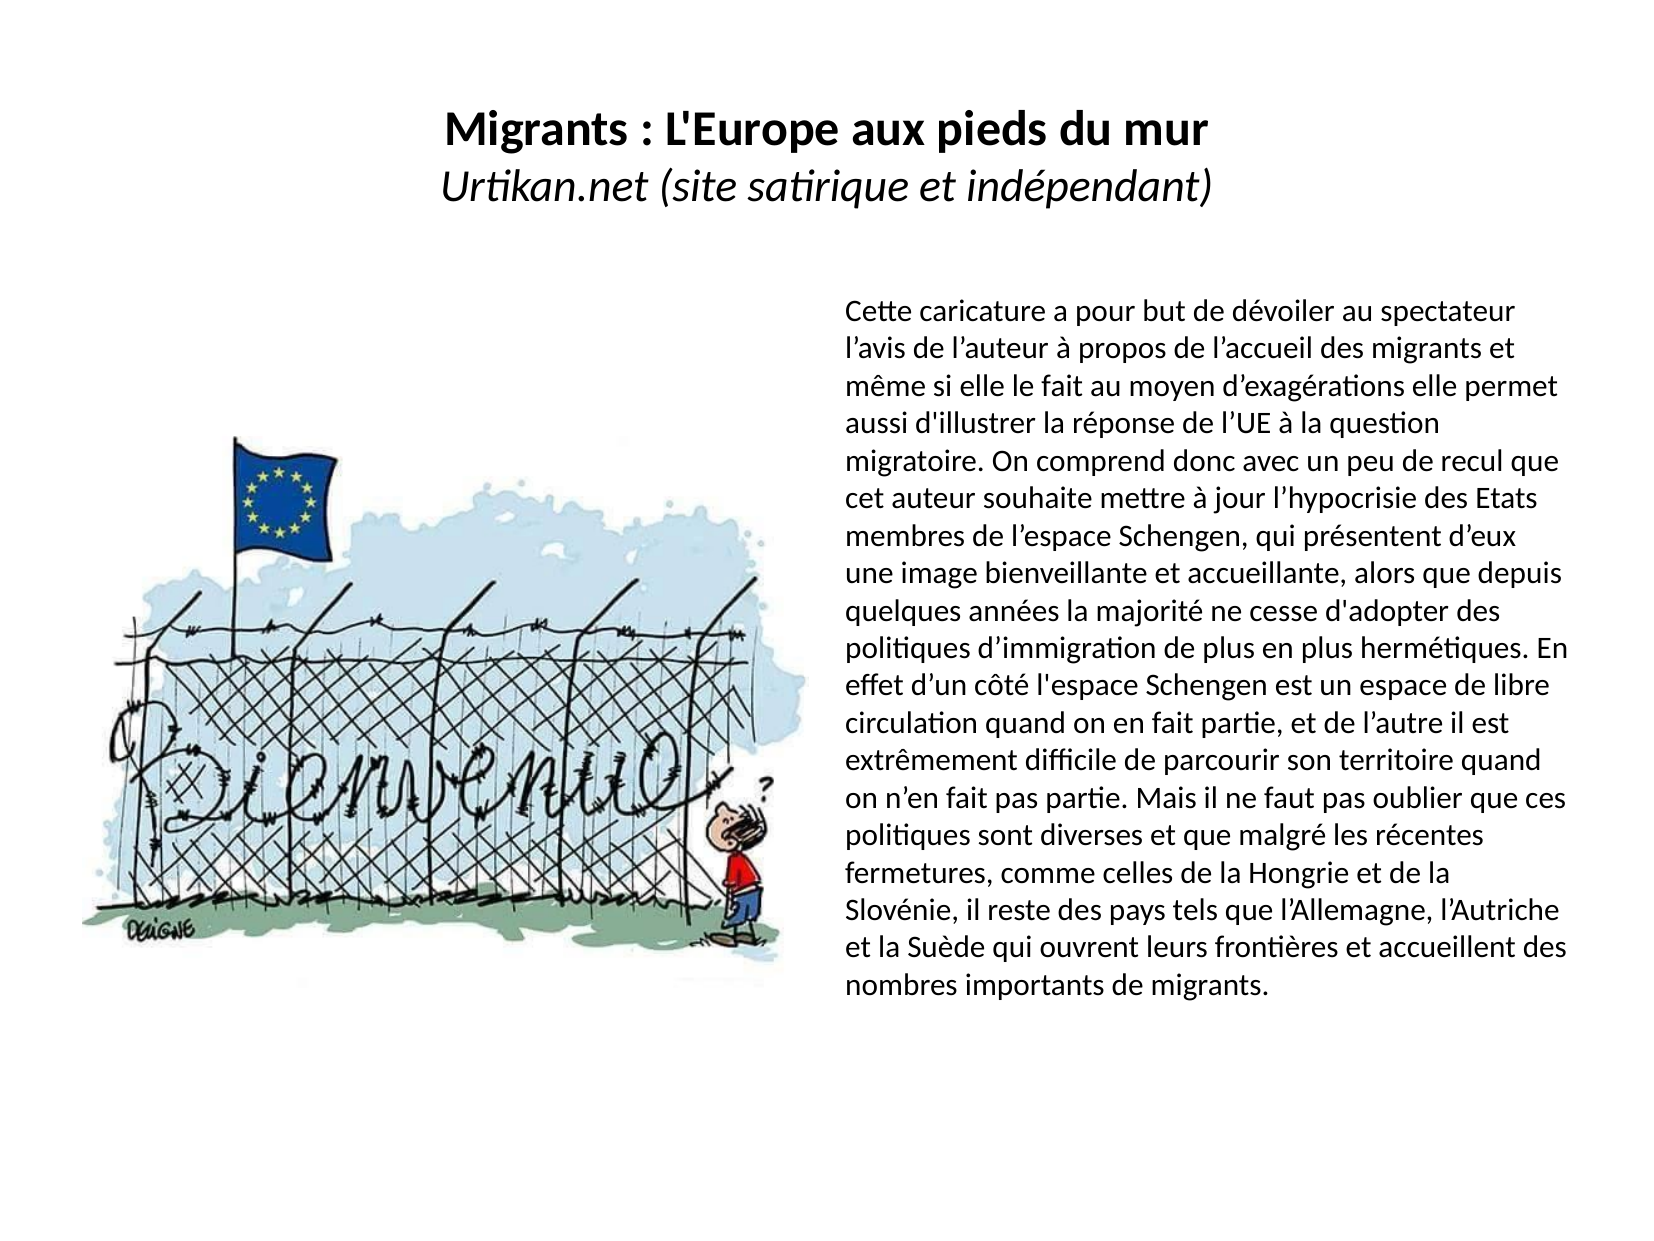

# Migrants : L'Europe aux pieds du mur Urtikan.net (site satirique et indépendant)
Cette caricature a pour but de dévoiler au spectateur l’avis de l’auteur à propos de l’accueil des migrants et même si elle le fait au moyen d’exagérations elle permet aussi d'illustrer la réponse de l’UE à la question migratoire. On comprend donc avec un peu de recul que cet auteur souhaite mettre à jour l’hypocrisie des Etats membres de l’espace Schengen, qui présentent d’eux une image bienveillante et accueillante, alors que depuis quelques années la majorité ne cesse d'adopter des politiques d’immigration de plus en plus hermétiques. En effet d’un côté l'espace Schengen est un espace de libre circulation quand on en fait partie, et de l’autre il est extrêmement difficile de parcourir son territoire quand on n’en fait pas partie. Mais il ne faut pas oublier que ces politiques sont diverses et que malgré les récentes fermetures, comme celles de la Hongrie et de la Slovénie, il reste des pays tels que l’Allemagne, l’Autriche et la Suède qui ouvrent leurs frontières et accueillent des nombres importants de migrants.